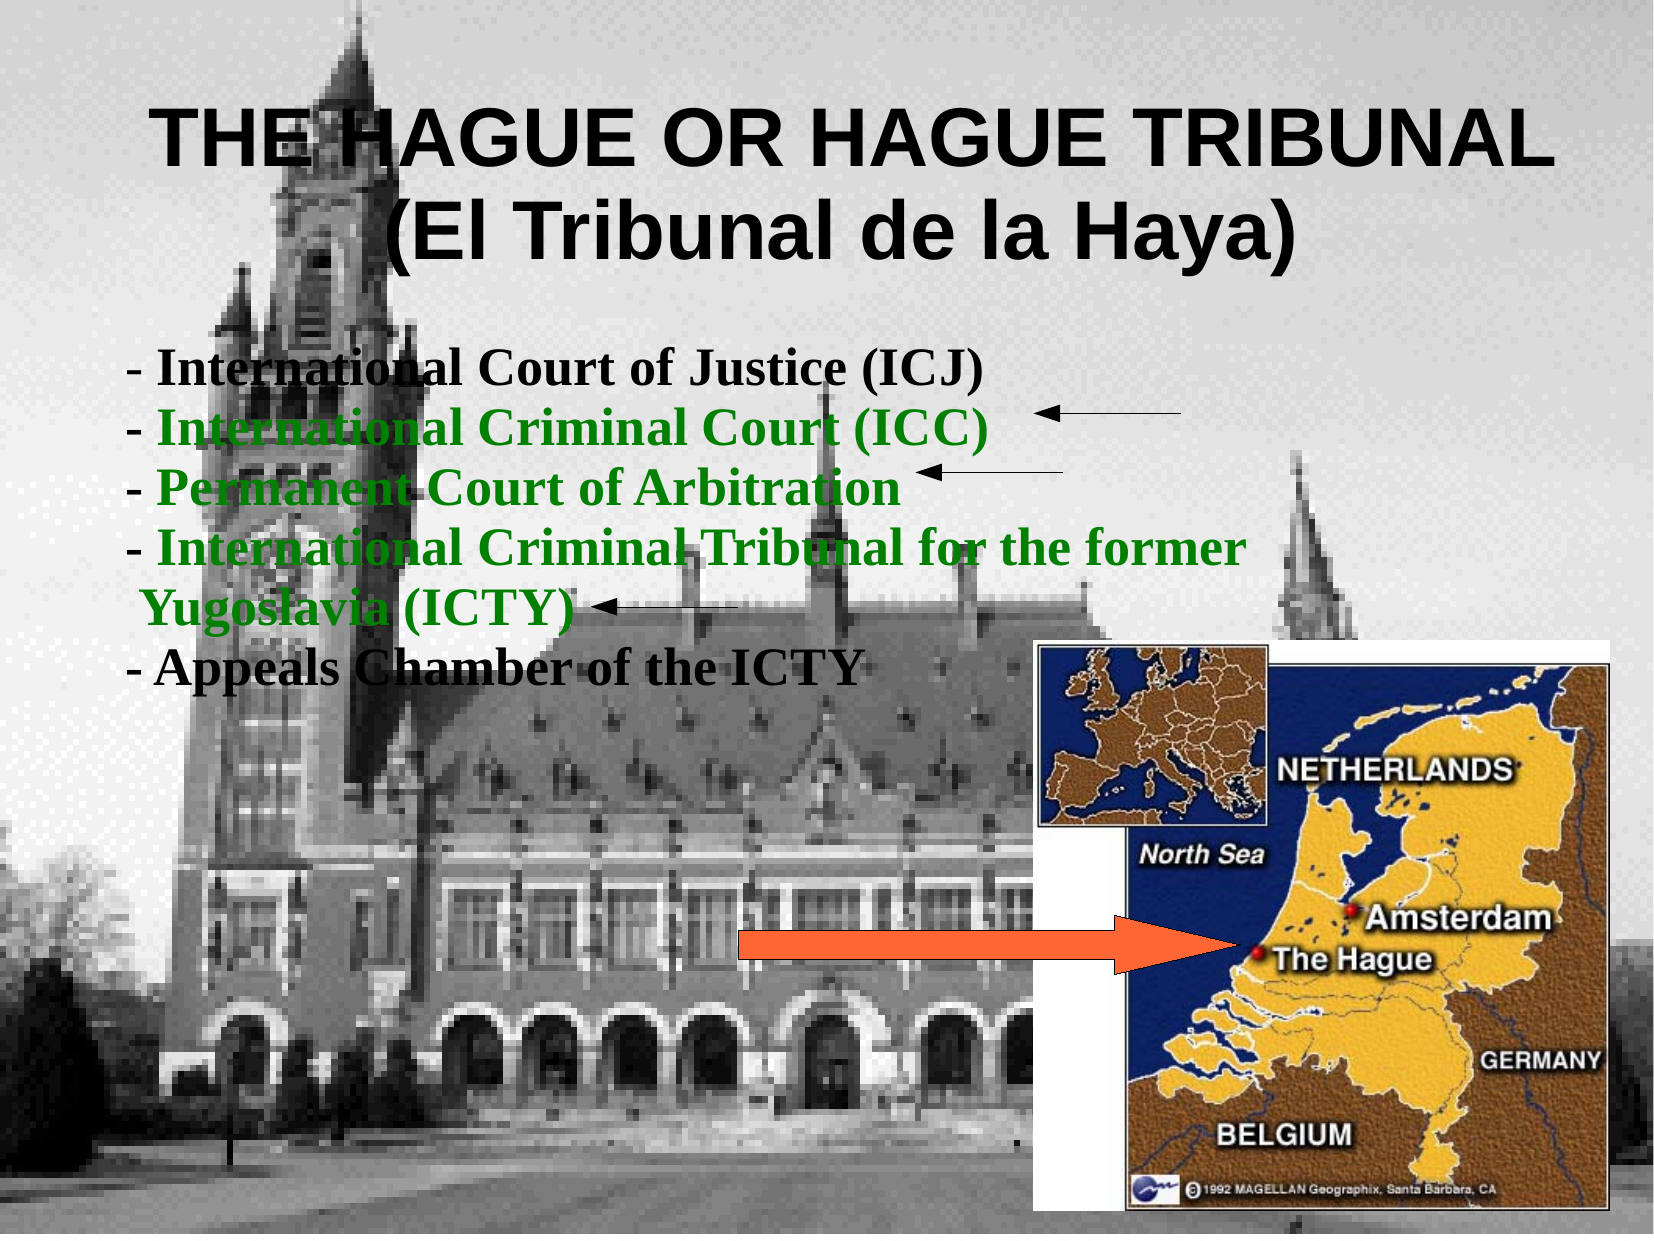

THE HAGUE OR HAGUE TRIBUNAL
(El Tribunal de la Haya)
- International Court of Justice (ICJ)
- International Criminal Court (ICC)
- Permanent Court of Arbitration
- International Criminal Tribunal for the former
 Yugoslavia (ICTY)
- Appeals Chamber of the ICTY
22
NEOTRANS